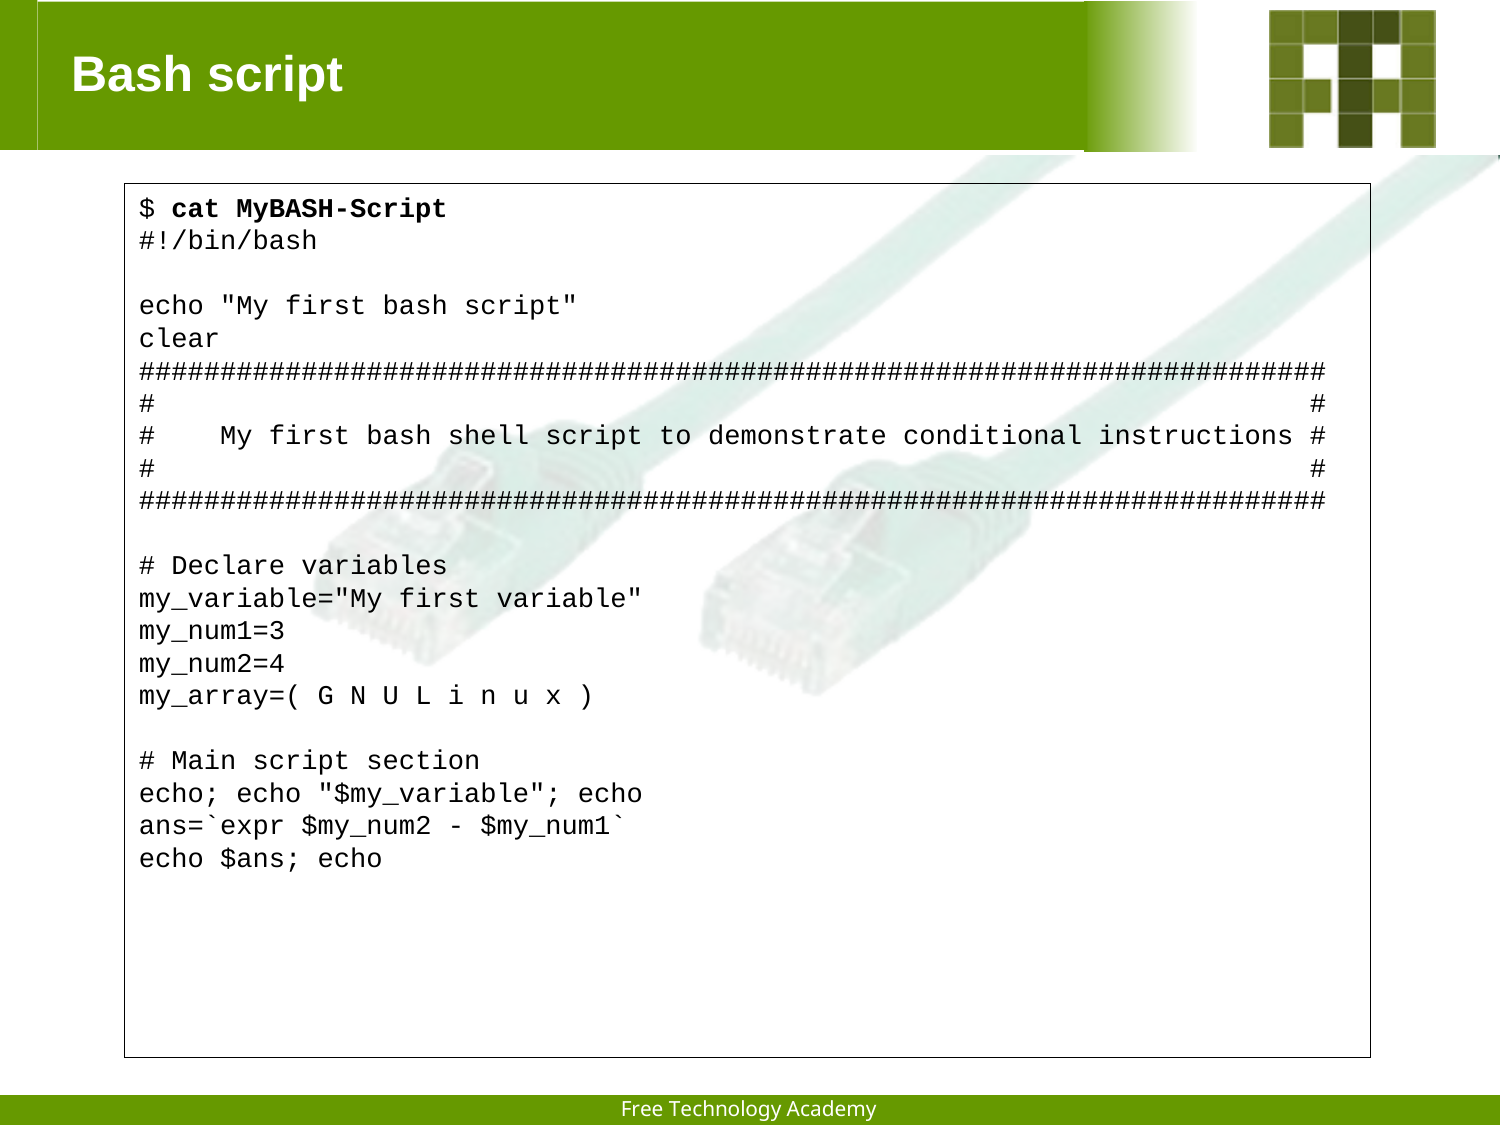

# Bash script
$ cat MyBASH-Script
#!/bin/bash
echo "My first bash script"
clear
#########################################################################
# #
# My first bash shell script to demonstrate conditional instructions #
# #
#########################################################################
# Declare variables
my_variable="My first variable"
my_num1=3
my_num2=4
my_array=( G N U L i n u x )
# Main script section
echo; echo "$my_variable"; echo
ans=`expr $my_num2 - $my_num1`
echo $ans; echo